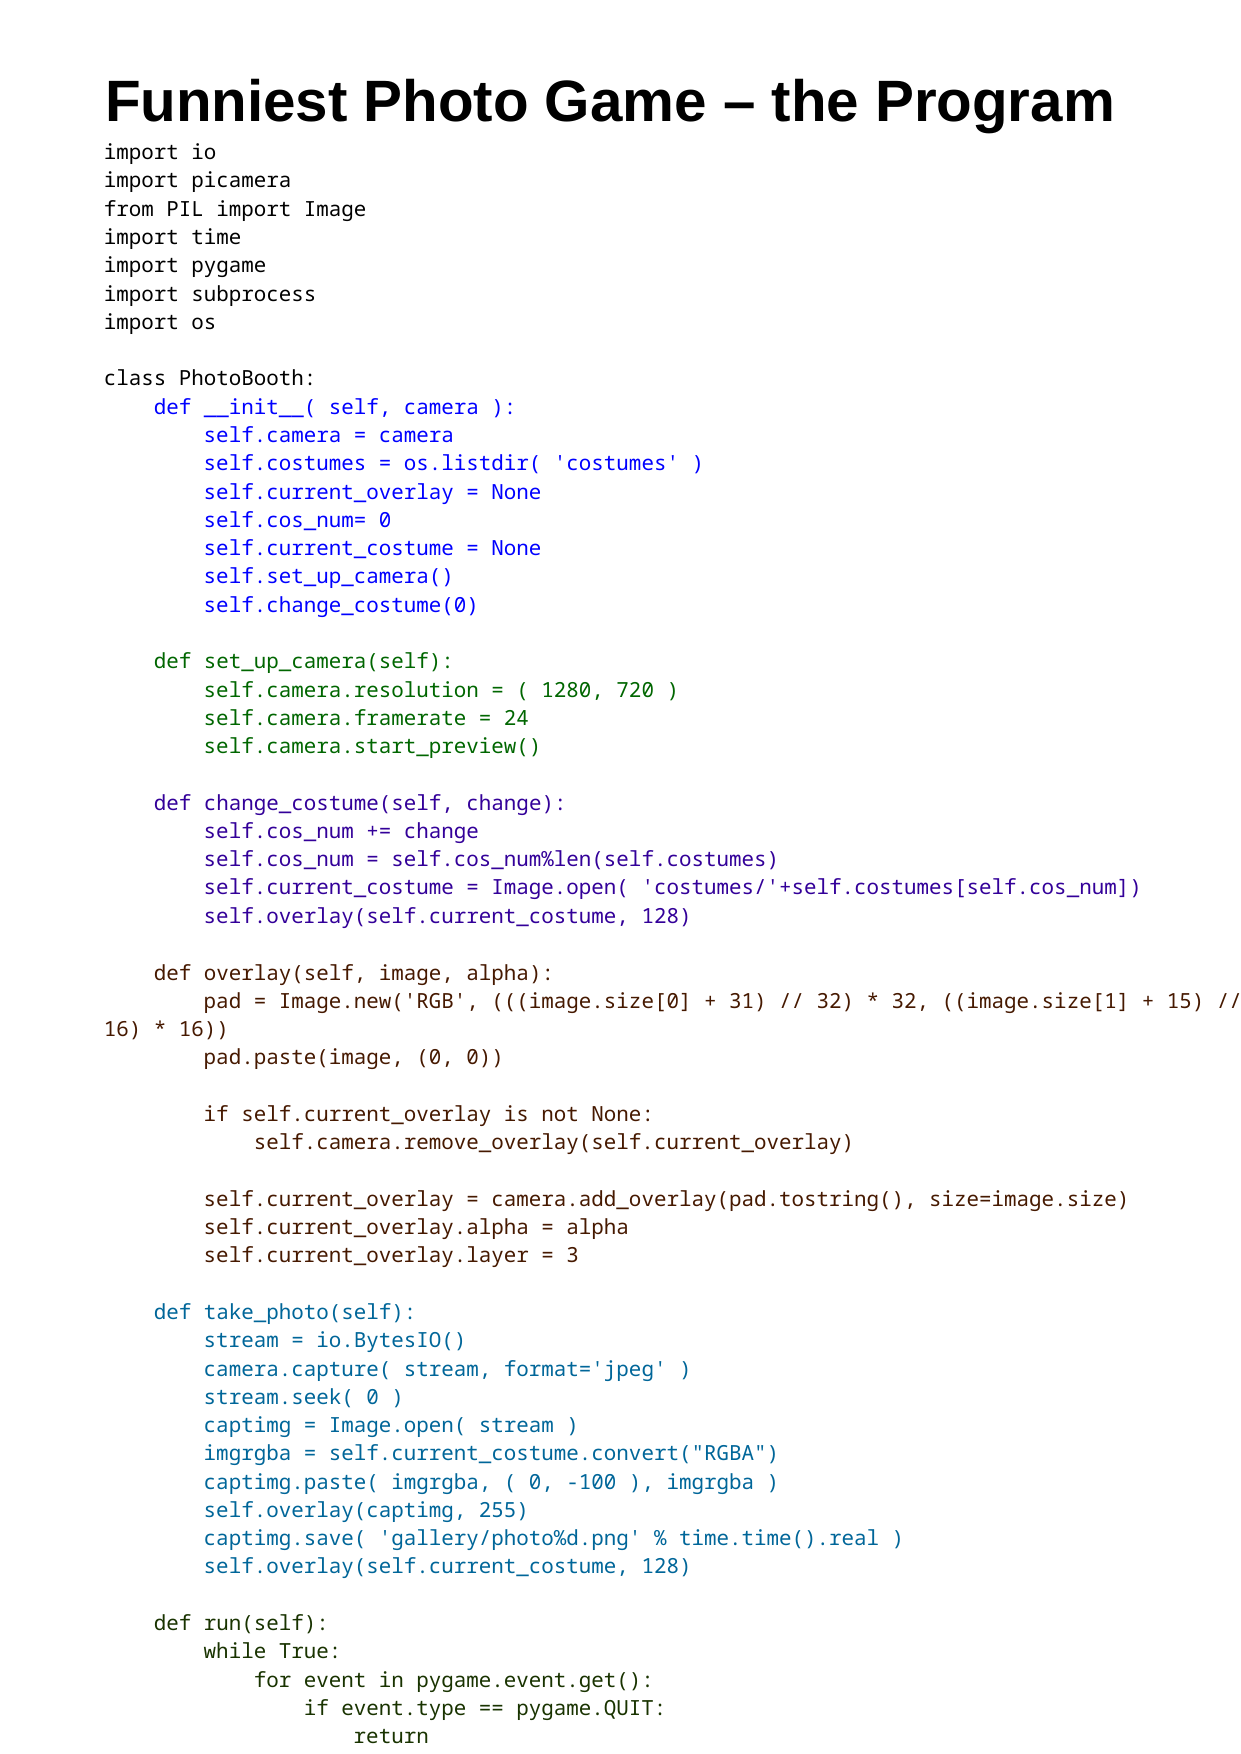

Funniest Photo Game – the Program
import io
import picamera
from PIL import Image
import time
import pygame
import subprocess
import os
class PhotoBooth:
 def __init__( self, camera ):
 self.camera = camera
 self.costumes = os.listdir( 'costumes' )
 self.current_overlay = None
 self.cos_num= 0
 self.current_costume = None
 self.set_up_camera()
 self.change_costume(0)
 def set_up_camera(self):
 self.camera.resolution = ( 1280, 720 )
 self.camera.framerate = 24
 self.camera.start_preview()
 def change_costume(self, change):
 self.cos_num += change
 self.cos_num = self.cos_num%len(self.costumes)
 self.current_costume = Image.open( 'costumes/'+self.costumes[self.cos_num])
 self.overlay(self.current_costume, 128)
 def overlay(self, image, alpha):
 pad = Image.new('RGB', (((image.size[0] + 31) // 32) * 32, ((image.size[1] + 15) // 16) * 16))
 pad.paste(image, (0, 0))
 if self.current_overlay is not None:
 self.camera.remove_overlay(self.current_overlay)
 self.current_overlay = camera.add_overlay(pad.tostring(), size=image.size)
 self.current_overlay.alpha = alpha
 self.current_overlay.layer = 3
 def take_photo(self):
 stream = io.BytesIO()
 camera.capture( stream, format='jpeg' )
 stream.seek( 0 )
 captimg = Image.open( stream )
 imgrgba = self.current_costume.convert("RGBA")
 captimg.paste( imgrgba, ( 0, -100 ), imgrgba )
 self.overlay(captimg, 255)
 captimg.save( 'gallery/photo%d.png' % time.time().real )
 self.overlay(self.current_costume, 128)
 def run(self):
 while True:
 for event in pygame.event.get():
 if event.type == pygame.QUIT:
 return
 if event.type == pygame.KEYDOWN:
 if event.key == pygame.K_LEFT: self.change_costume(1)
 if event.key == pygame.K_RIGHT: self.change_costume(-1)
 if event.key == pygame.K_SPACE: self.take_photo()
 if event.key == pygame.K_ESCAPE: return
 if event.key == pygame.K_g:
	 subprocess.call('ls gallery/*.png | head -1 | xargs xdg-open', shell = True)
 return
 if event.type == pygame.MOUSEBUTTONDOWN:
 self.take_photo()
pygame.init()
pygame.display.set_mode()
with picamera.PiCamera() as camera:
 booth = PhotoBooth( camera )
 booth.run()